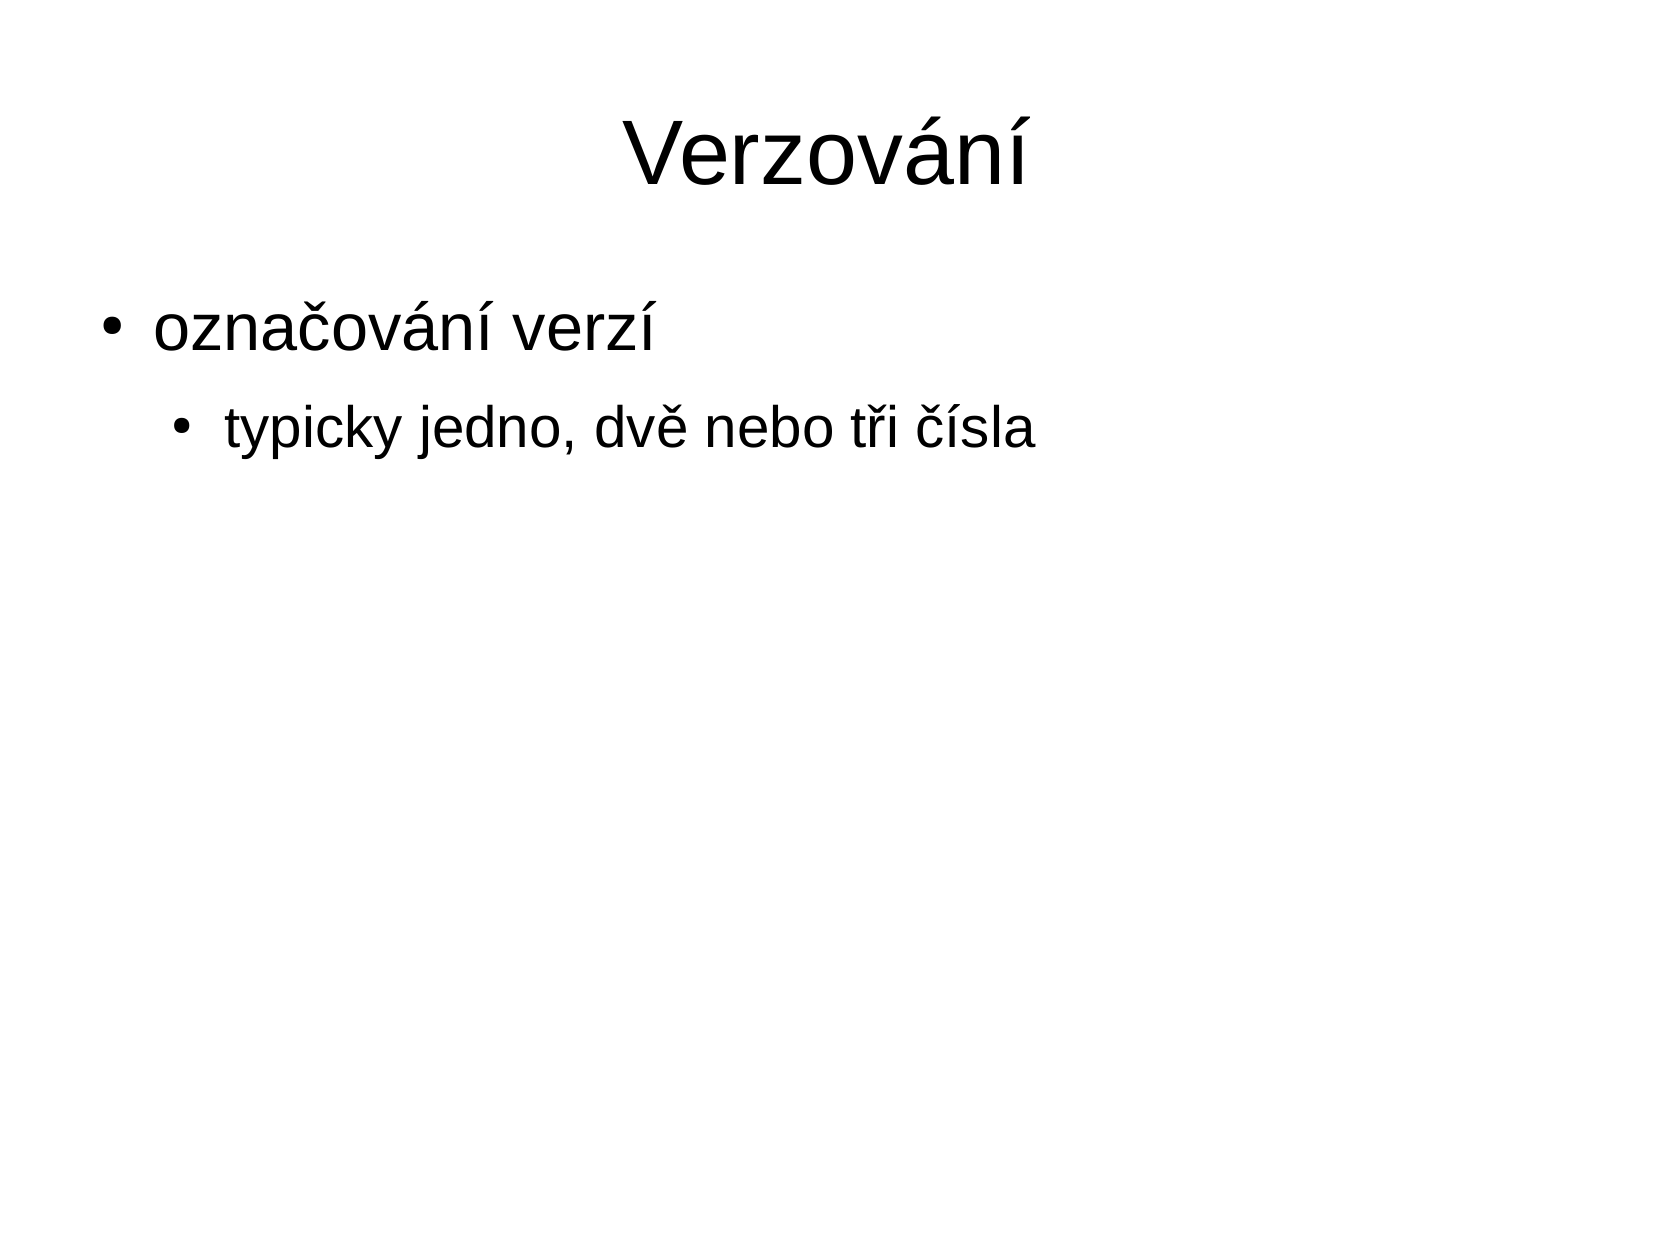

# Verzování
označování verzí
typicky jedno, dvě nebo tři čísla